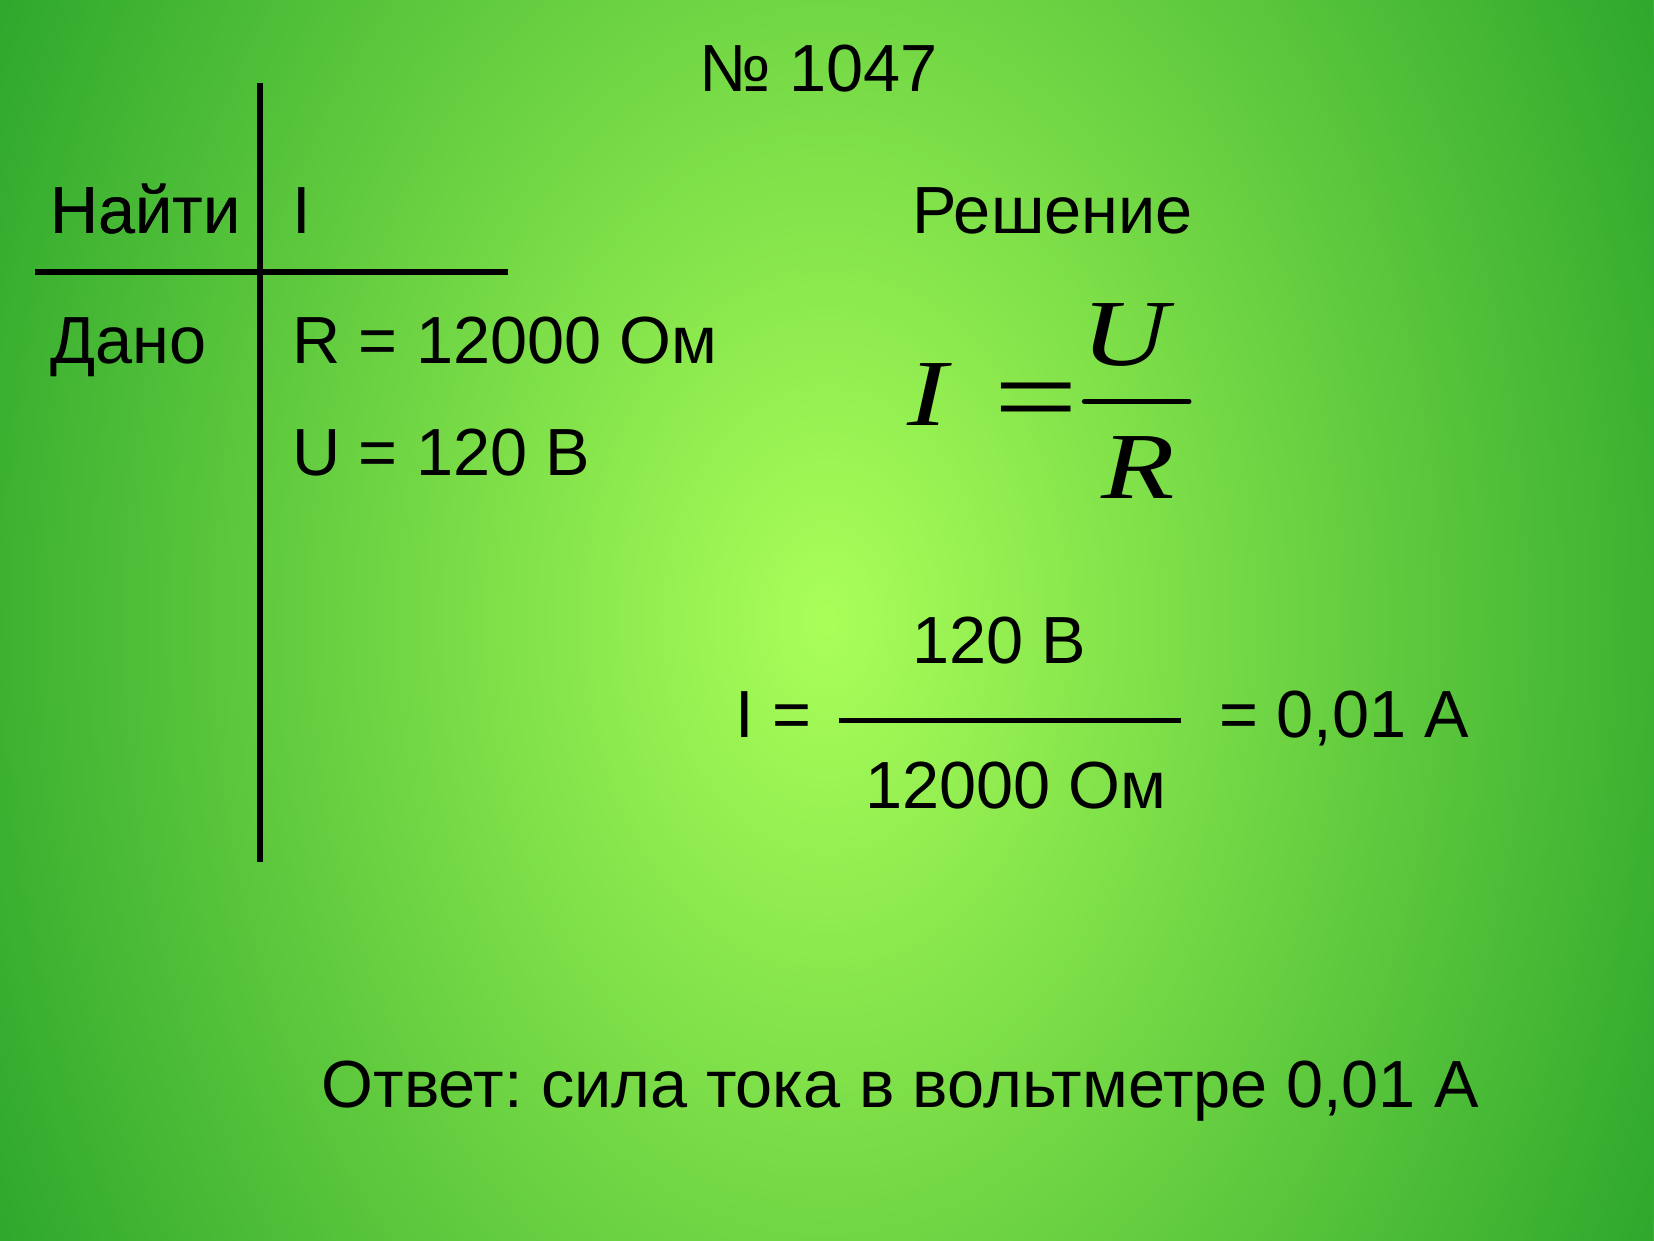

№ 1047
Найти
Найти
I
Решение
Дано
R = 12000 Ом
U = 120 В
120 В
I =
= 0,01 А
12000 Ом
Ответ: сила тока в вольтметре 0,01 А